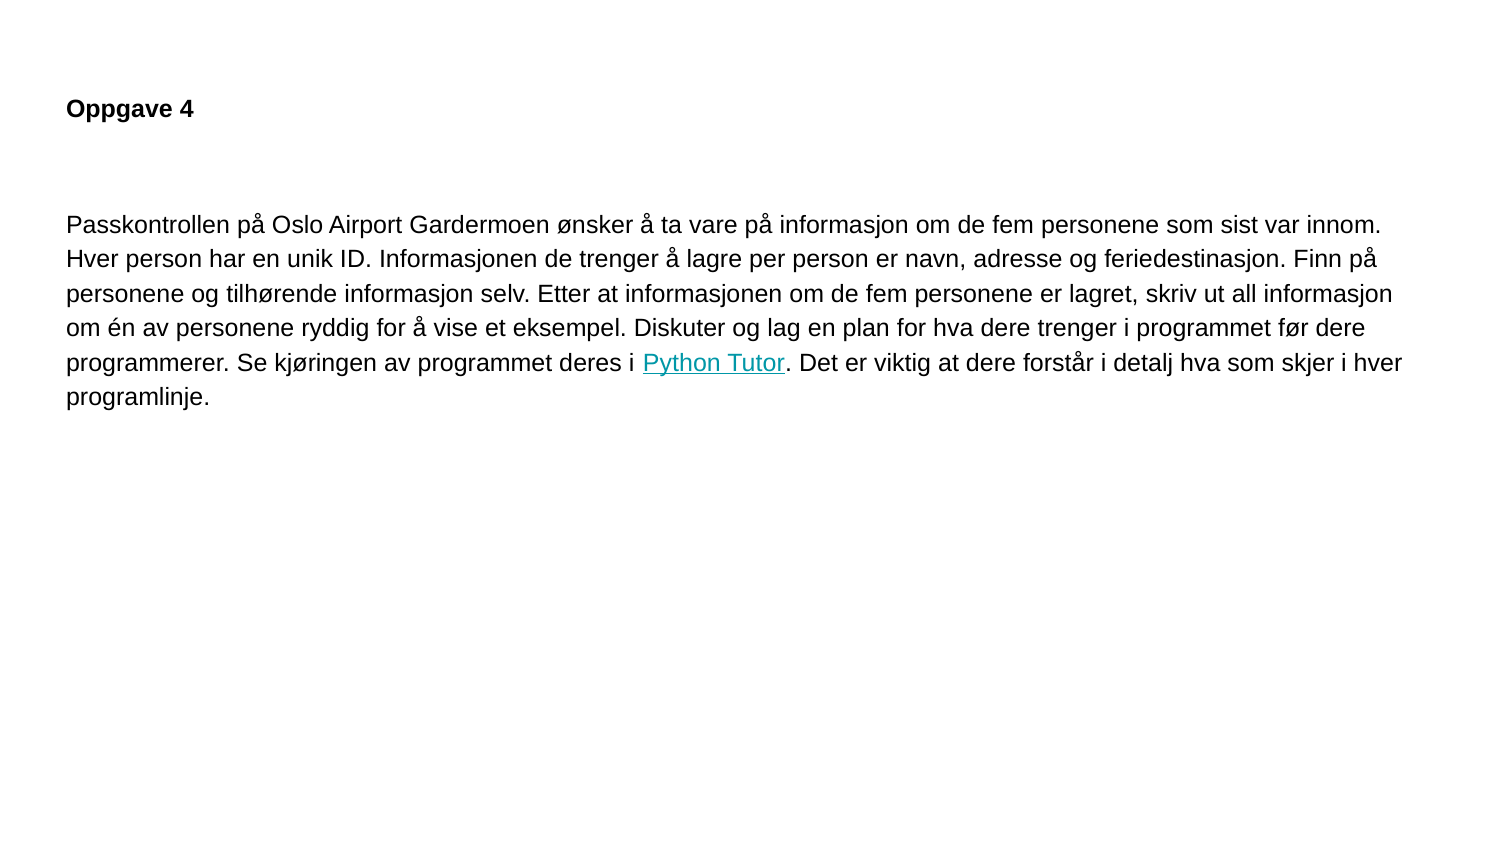

# Oppgave 4
Passkontrollen på Oslo Airport Gardermoen ønsker å ta vare på informasjon om de fem personene som sist var innom. Hver person har en unik ID. Informasjonen de trenger å lagre per person er navn, adresse og feriedestinasjon. Finn på personene og tilhørende informasjon selv. Etter at informasjonen om de fem personene er lagret, skriv ut all informasjon om én av personene ryddig for å vise et eksempel. Diskuter og lag en plan for hva dere trenger i programmet før dere programmerer. Se kjøringen av programmet deres i Python Tutor. Det er viktig at dere forstår i detalj hva som skjer i hver programlinje.